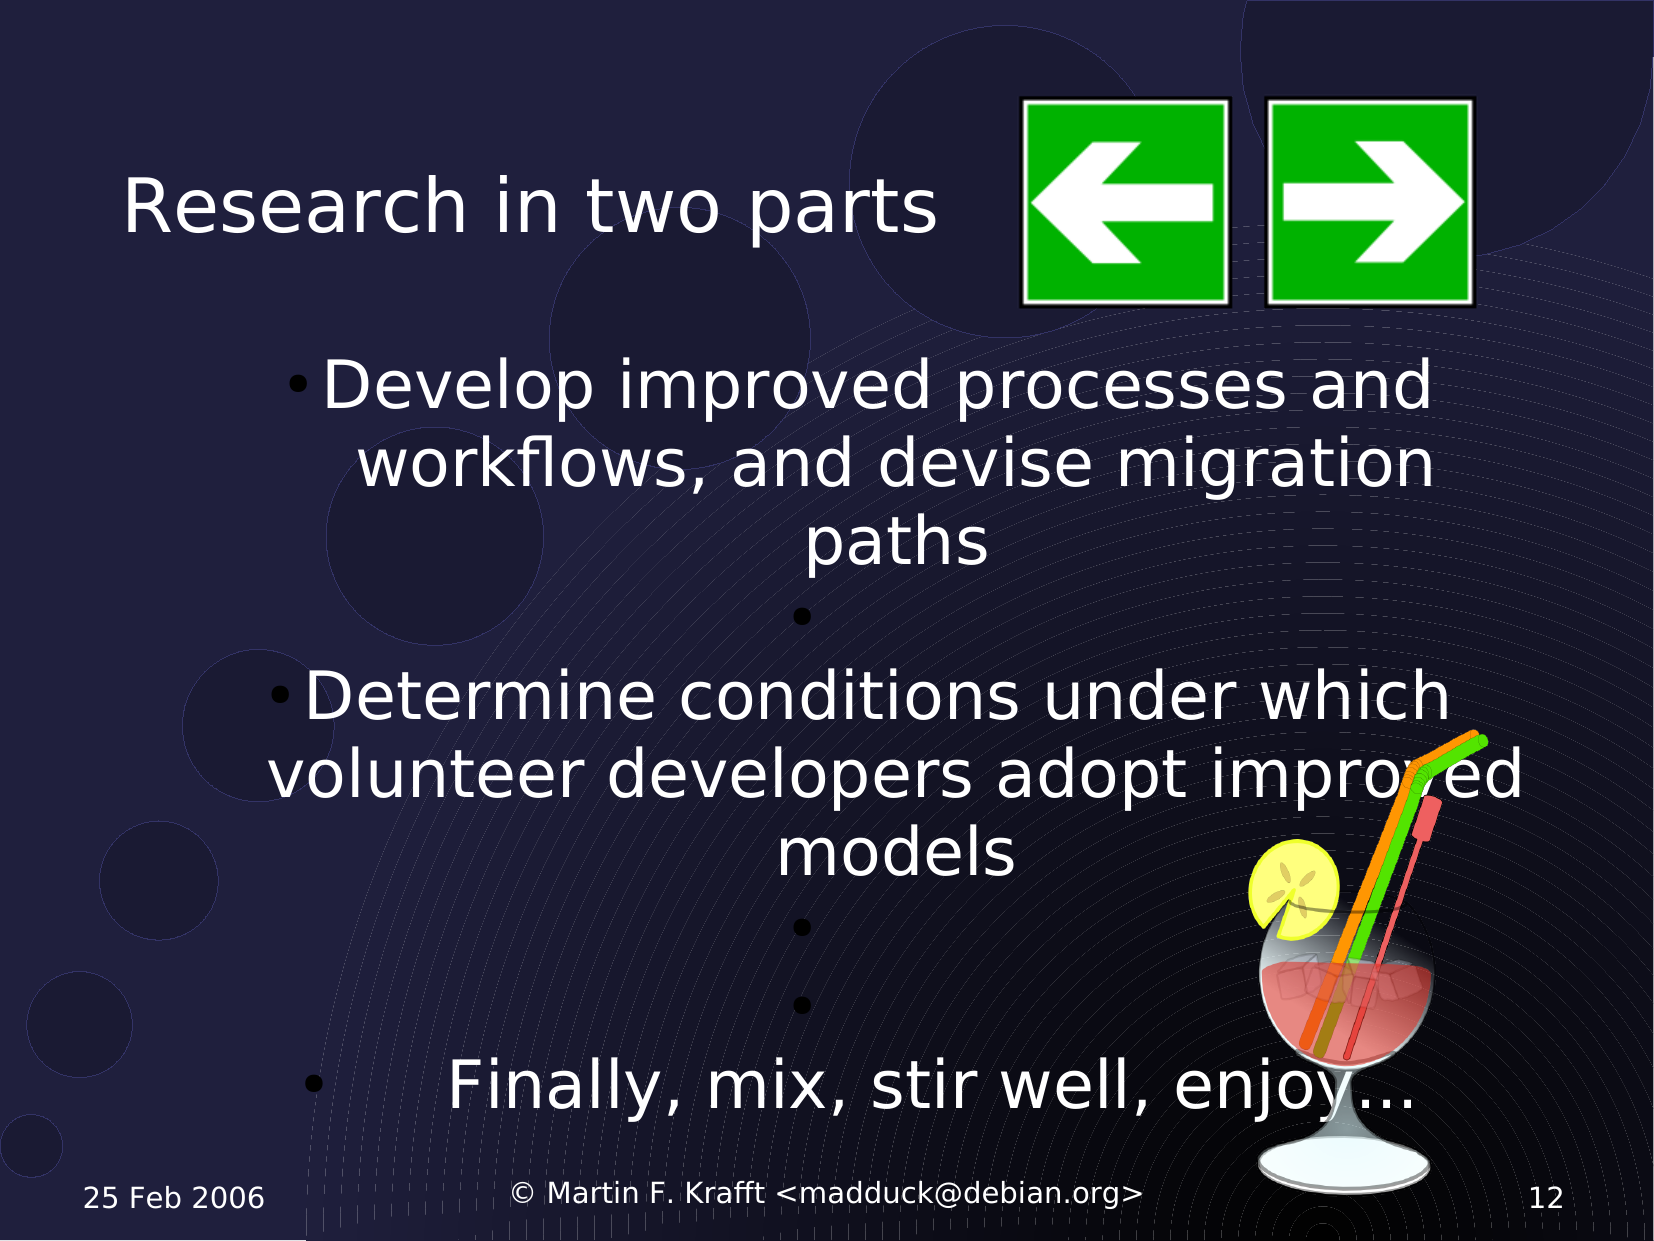

# Research in two parts
Develop improved processes and workflows, and devise migration paths
Determine conditions under which volunteer developers adopt improved models
	Finally, mix, stir well, enjoy...
© Martin F. Krafft <madduck@debian.org>
25 Feb 2006
12